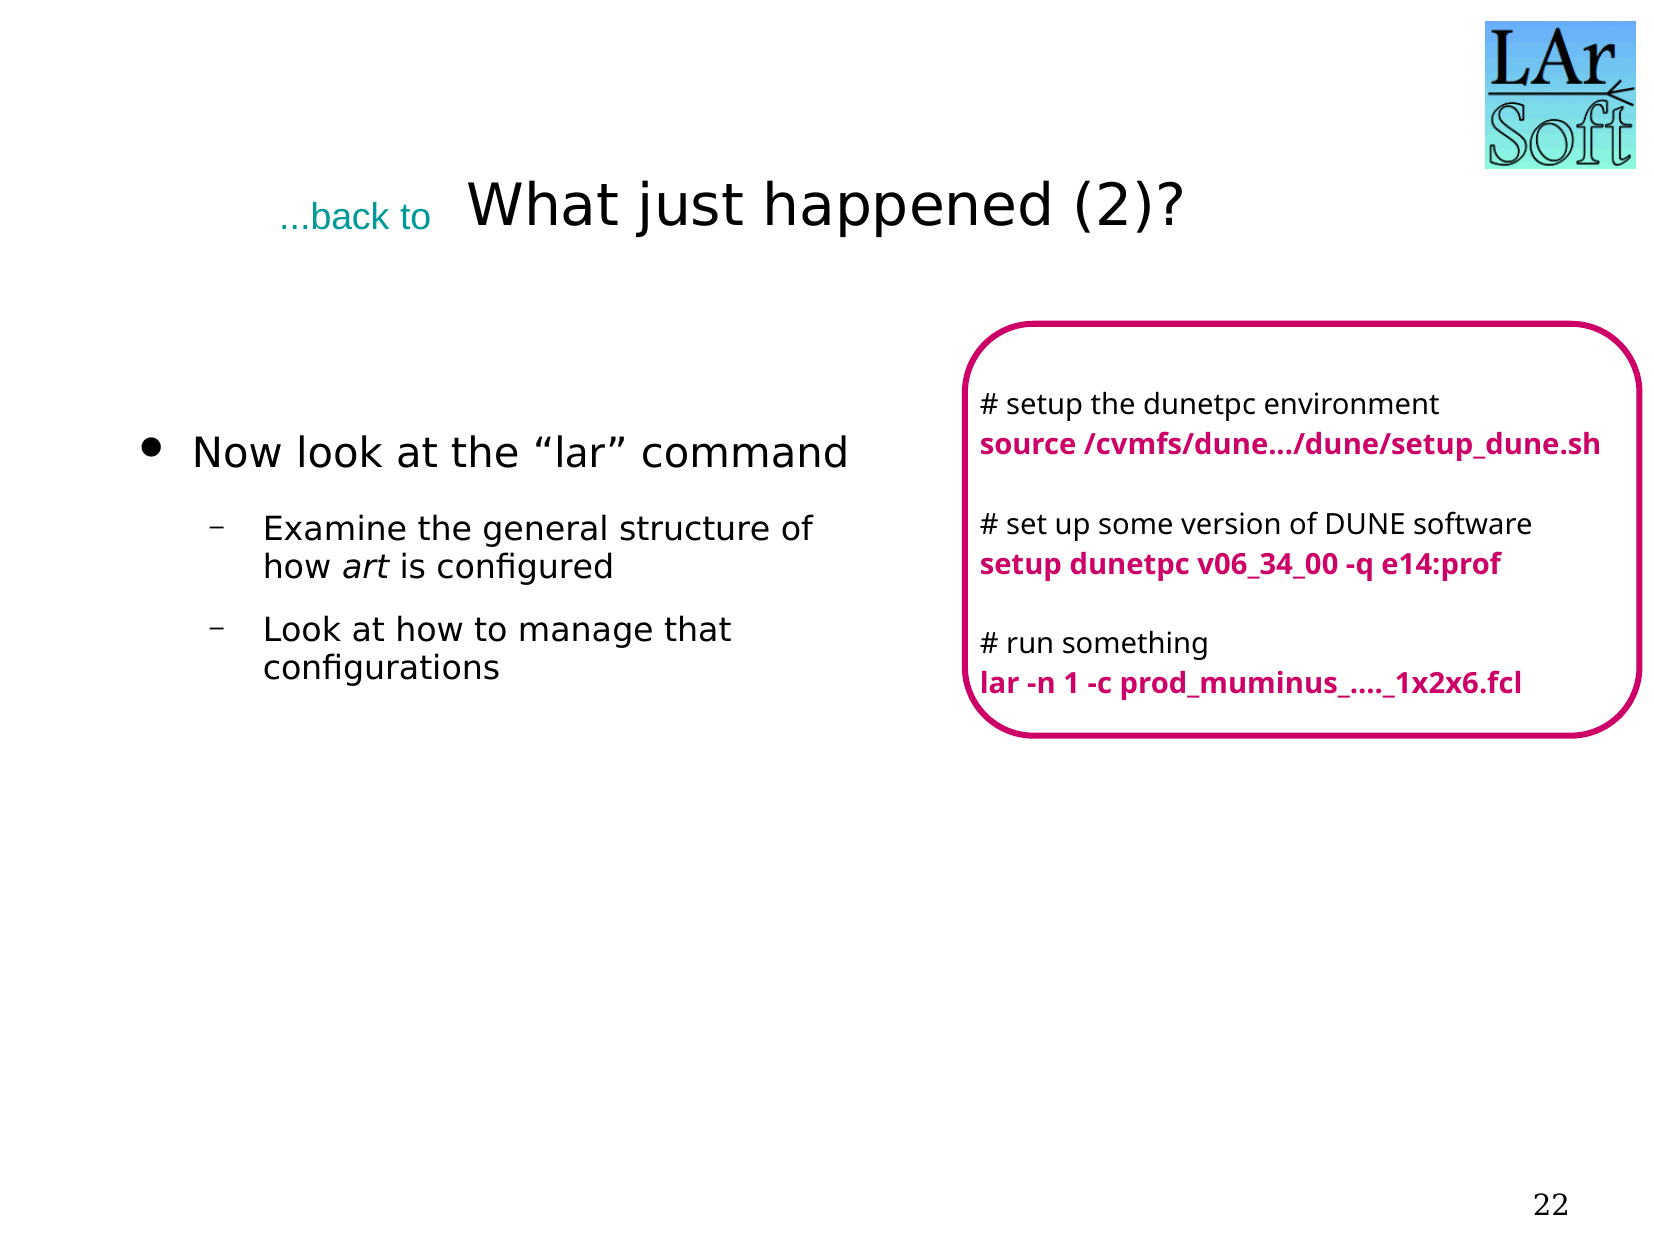

# What just happened (2)?
...back to
Now look at the “lar” command
Examine the general structure of 									how art is configured
Look at how to manage that 									configurations
# setup the dunetpc environment
source /cvmfs/dune.../dune/setup_dune.sh
# set up some version of DUNE software
setup dunetpc v06_34_00 -q e14:prof
# run something
lar -n 1 -c prod_muminus_...._1x2x6.fcl
22